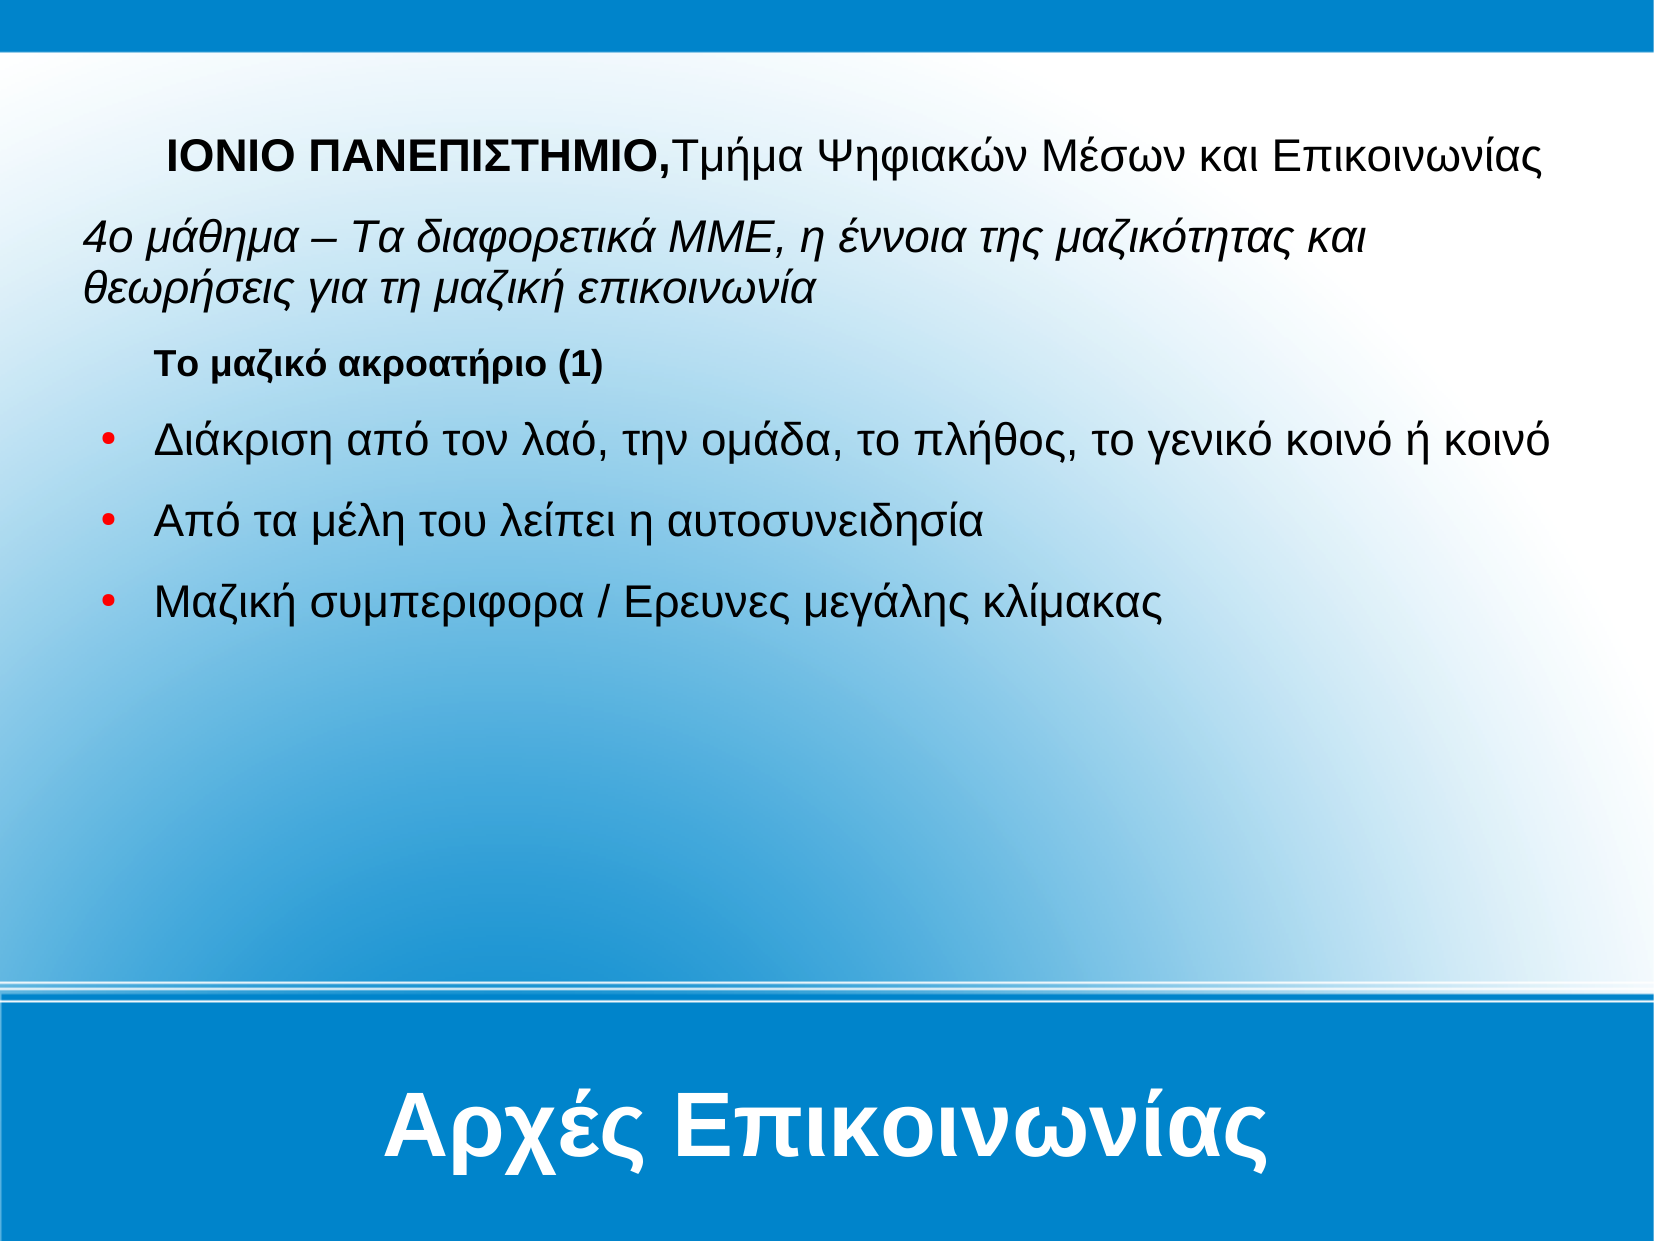

ΙΟΝΙΟ ΠΑΝΕΠΙΣΤΗΜΙΟ,Τμήμα Ψηφιακών Μέσων και Επικοινωνίας
4ο μάθημα – Τα διαφορετικά ΜΜΕ, η έννοια της μαζικότητας και θεωρήσεις για τη μαζική επικοινωνία
Το μαζικό ακροατήριο (1)
Διάκριση από τον λαό, την ομάδα, το πλήθος, το γενικό κοινό ή κοινό
Από τα μέλη του λείπει η αυτοσυνειδησία
Μαζική συμπεριφορα / Ερευνες μεγάλης κλίμακας
# Αρχές Επικοινωνίας